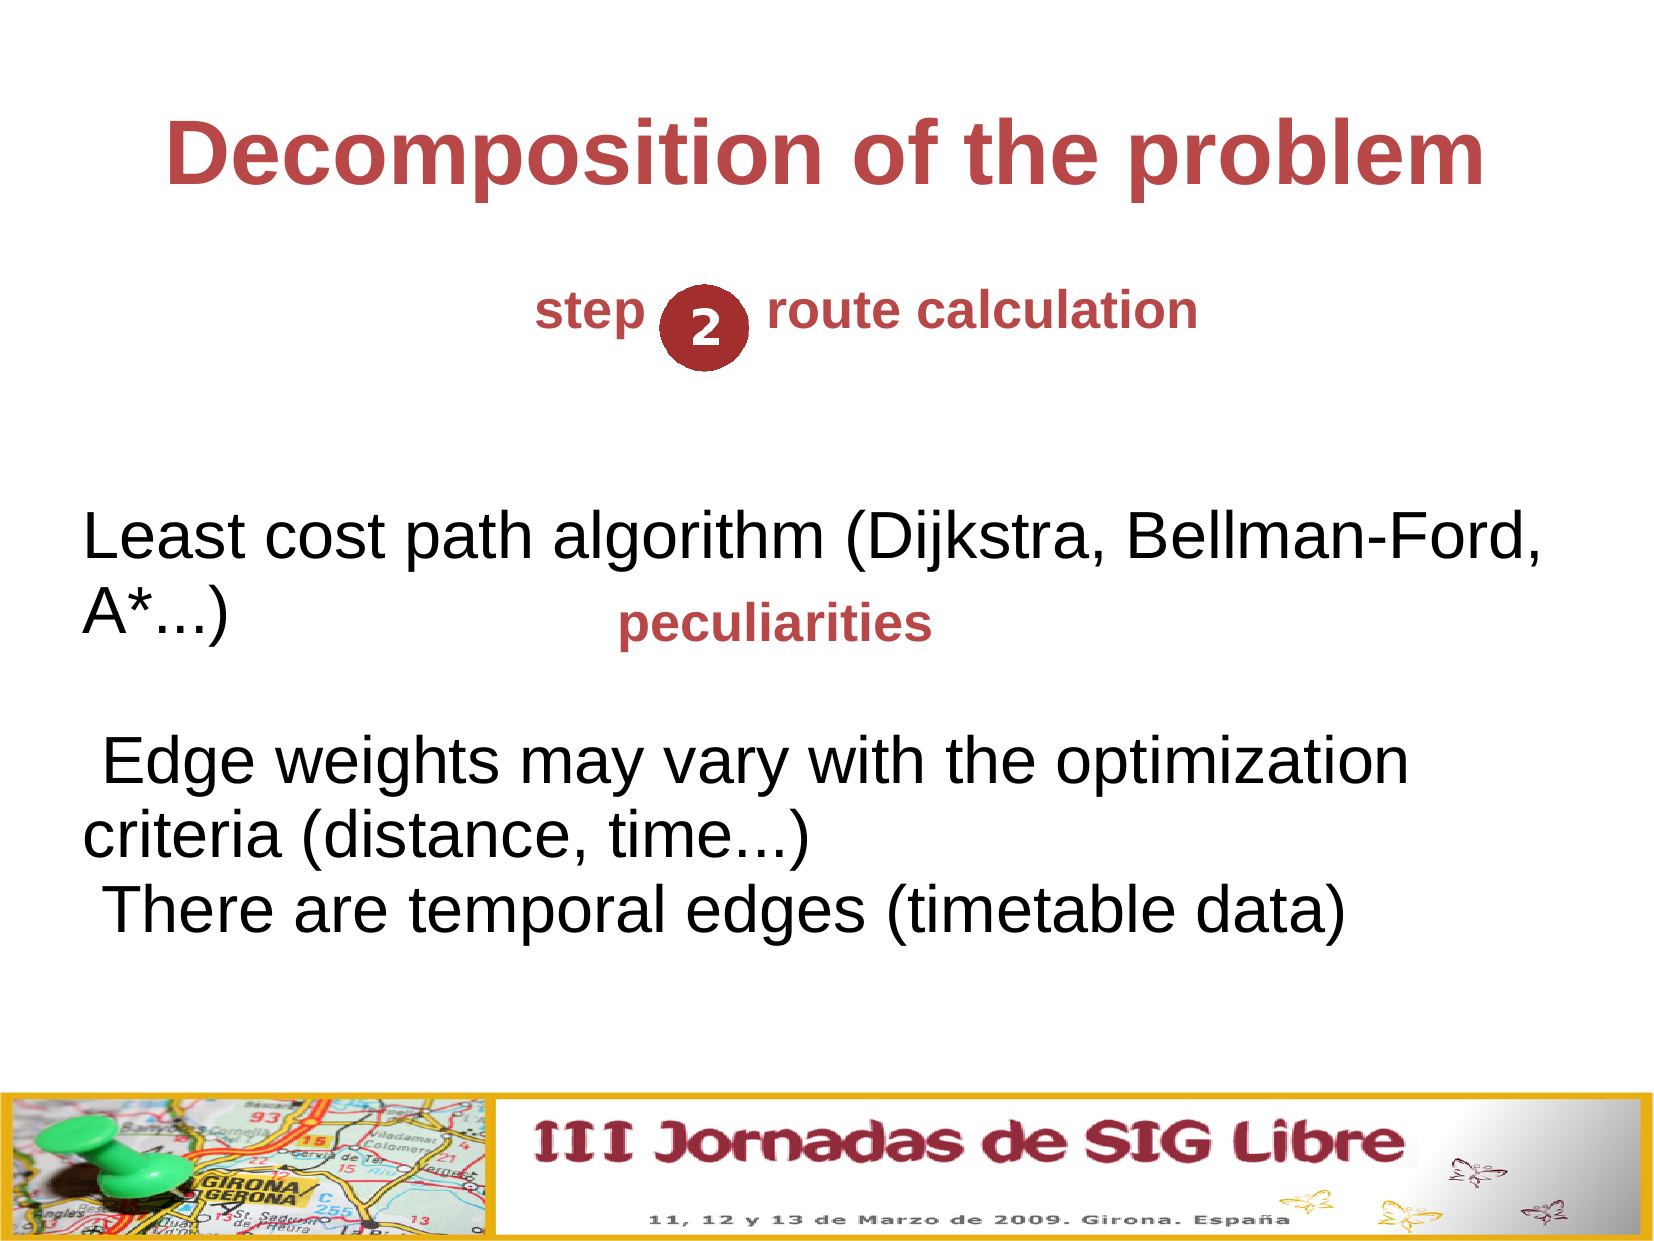

# Decomposition of the problem
step route calculation
Least cost path algorithm (Dijkstra, Bellman-Ford, A*...)
 Edge weights may vary with the optimization criteria (distance, time...)
 There are temporal edges (timetable data)
peculiarities